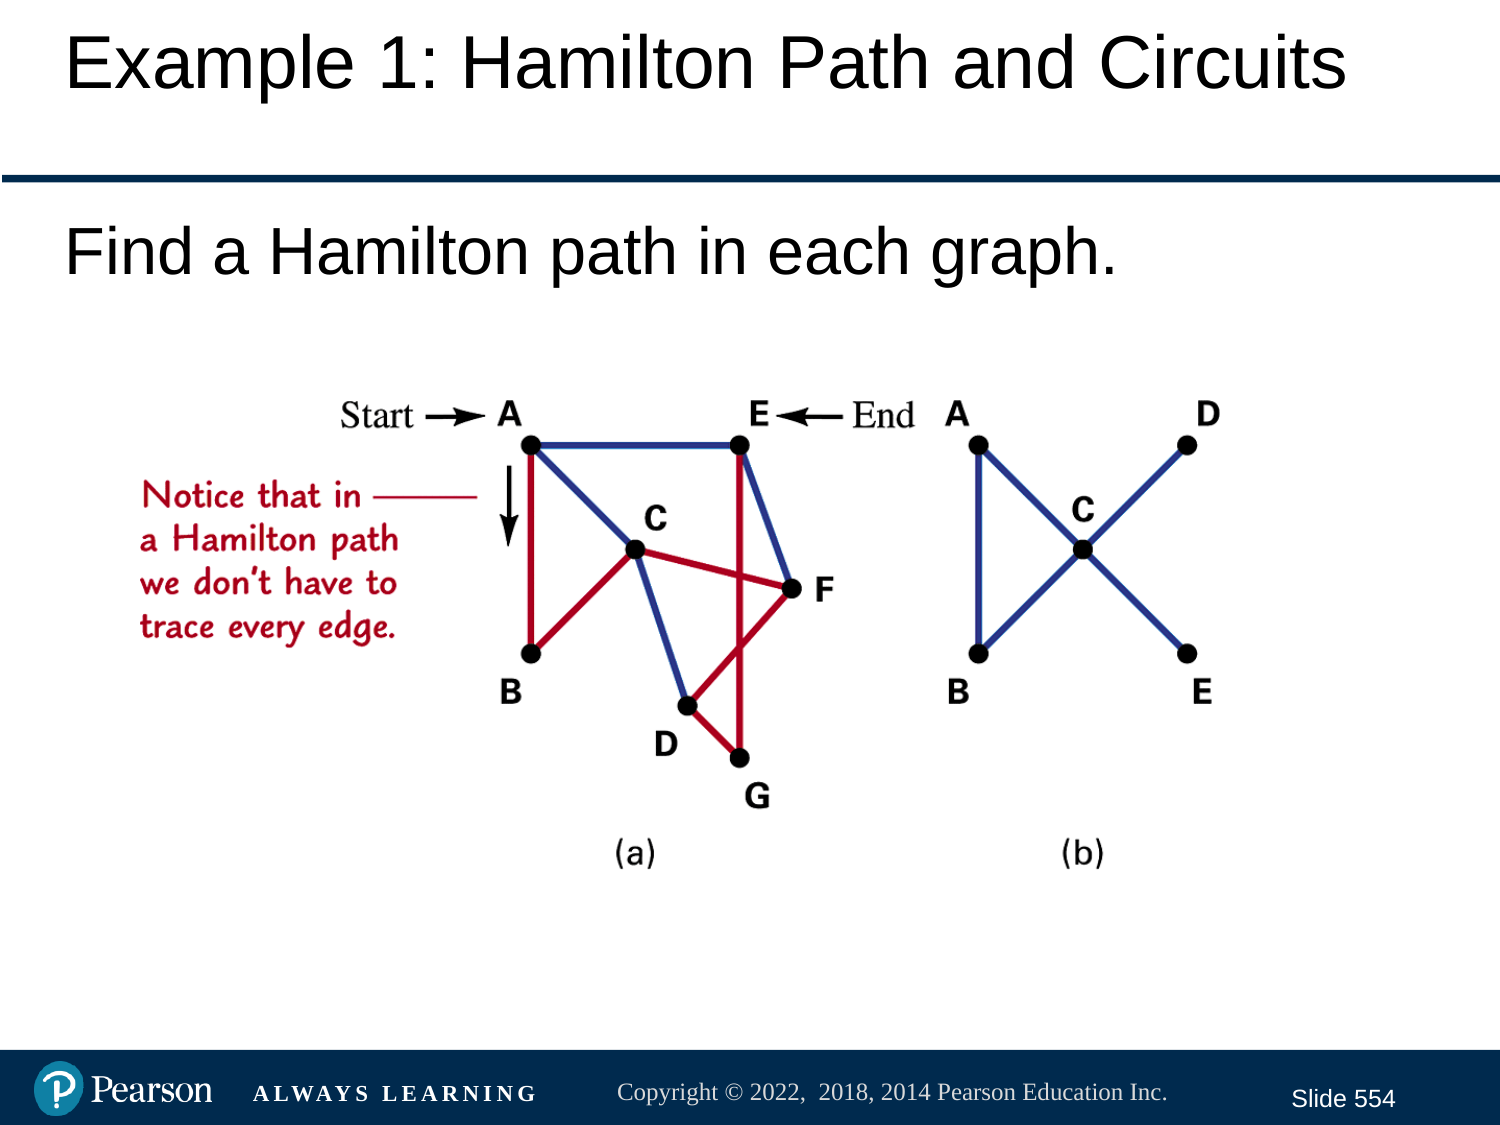

# Example 1: Hamilton Path and Circuits
Find a Hamilton path in each graph.